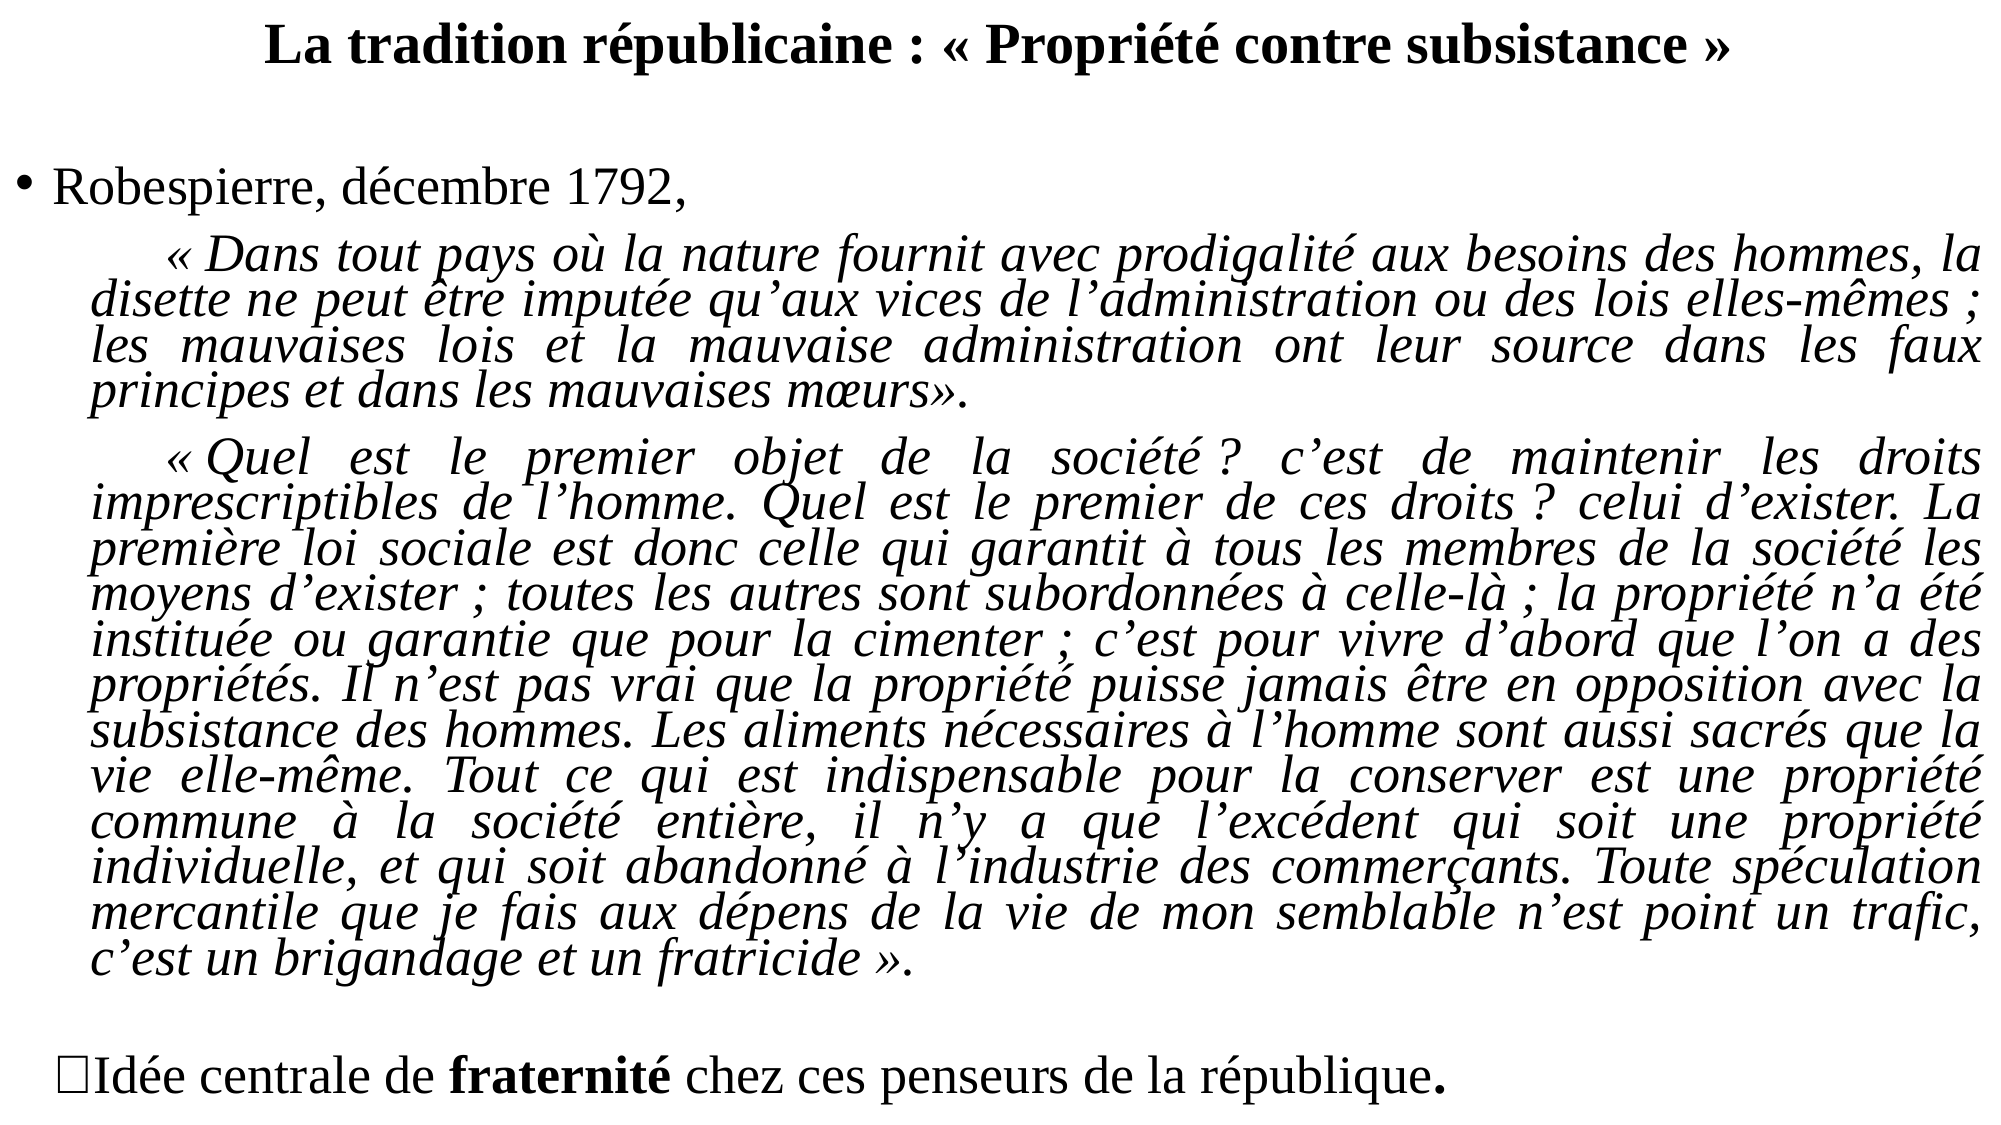

# La tradition républicaine : « Propriété contre subsistance »
Robespierre, décembre 1792,
	« Dans tout pays où la nature fournit avec prodigalité aux besoins des hommes, la disette ne peut être imputée qu’aux vices de l’administration ou des lois elles-mêmes ; les mauvaises lois et la mauvaise administration ont leur source dans les faux principes et dans les mauvaises mœurs».
	« Quel est le premier objet de la société ? c’est de maintenir les droits imprescriptibles de l’homme. Quel est le premier de ces droits ? celui d’exister. La première loi sociale est donc celle qui garantit à tous les membres de la société les moyens d’exister ; toutes les autres sont subordonnées à celle-là ; la propriété n’a été instituée ou garantie que pour la cimenter ; c’est pour vivre d’abord que l’on a des propriétés. Il n’est pas vrai que la propriété puisse jamais être en opposition avec la subsistance des hommes. Les aliments nécessaires à l’homme sont aussi sacrés que la vie elle-même. Tout ce qui est indispensable pour la conserver est une propriété commune à la société entière, il n’y a que l’excédent qui soit une propriété individuelle, et qui soit abandonné à l’industrie des commerçants. Toute spéculation mercantile que je fais aux dépens de la vie de mon semblable n’est point un trafic, c’est un brigandage et un fratricide ».
Idée centrale de fraternité chez ces penseurs de la république.